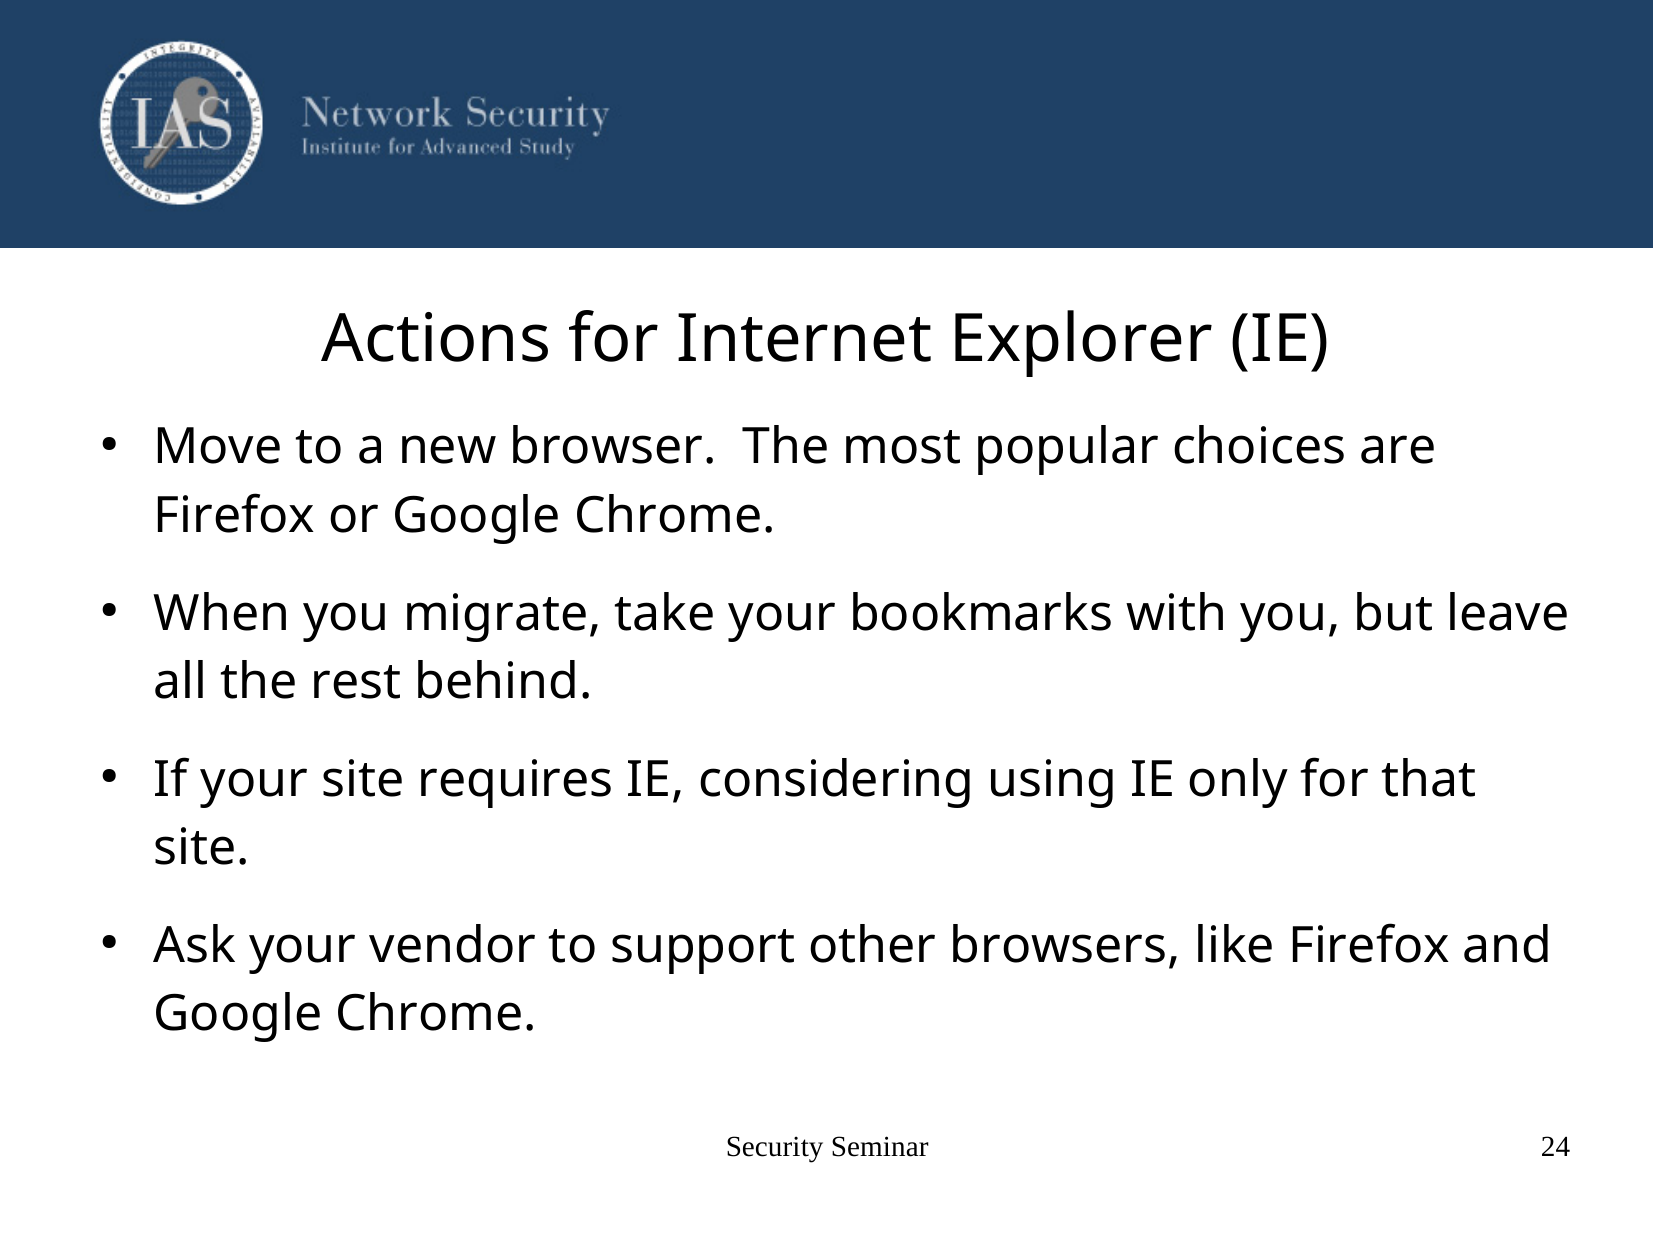

#
Actions for Internet Explorer (IE)
Move to a new browser. The most popular choices are Firefox or Google Chrome.
When you migrate, take your bookmarks with you, but leave all the rest behind.
If your site requires IE, considering using IE only for that site.
Ask your vendor to support other browsers, like Firefox and Google Chrome.
Security Seminar
24